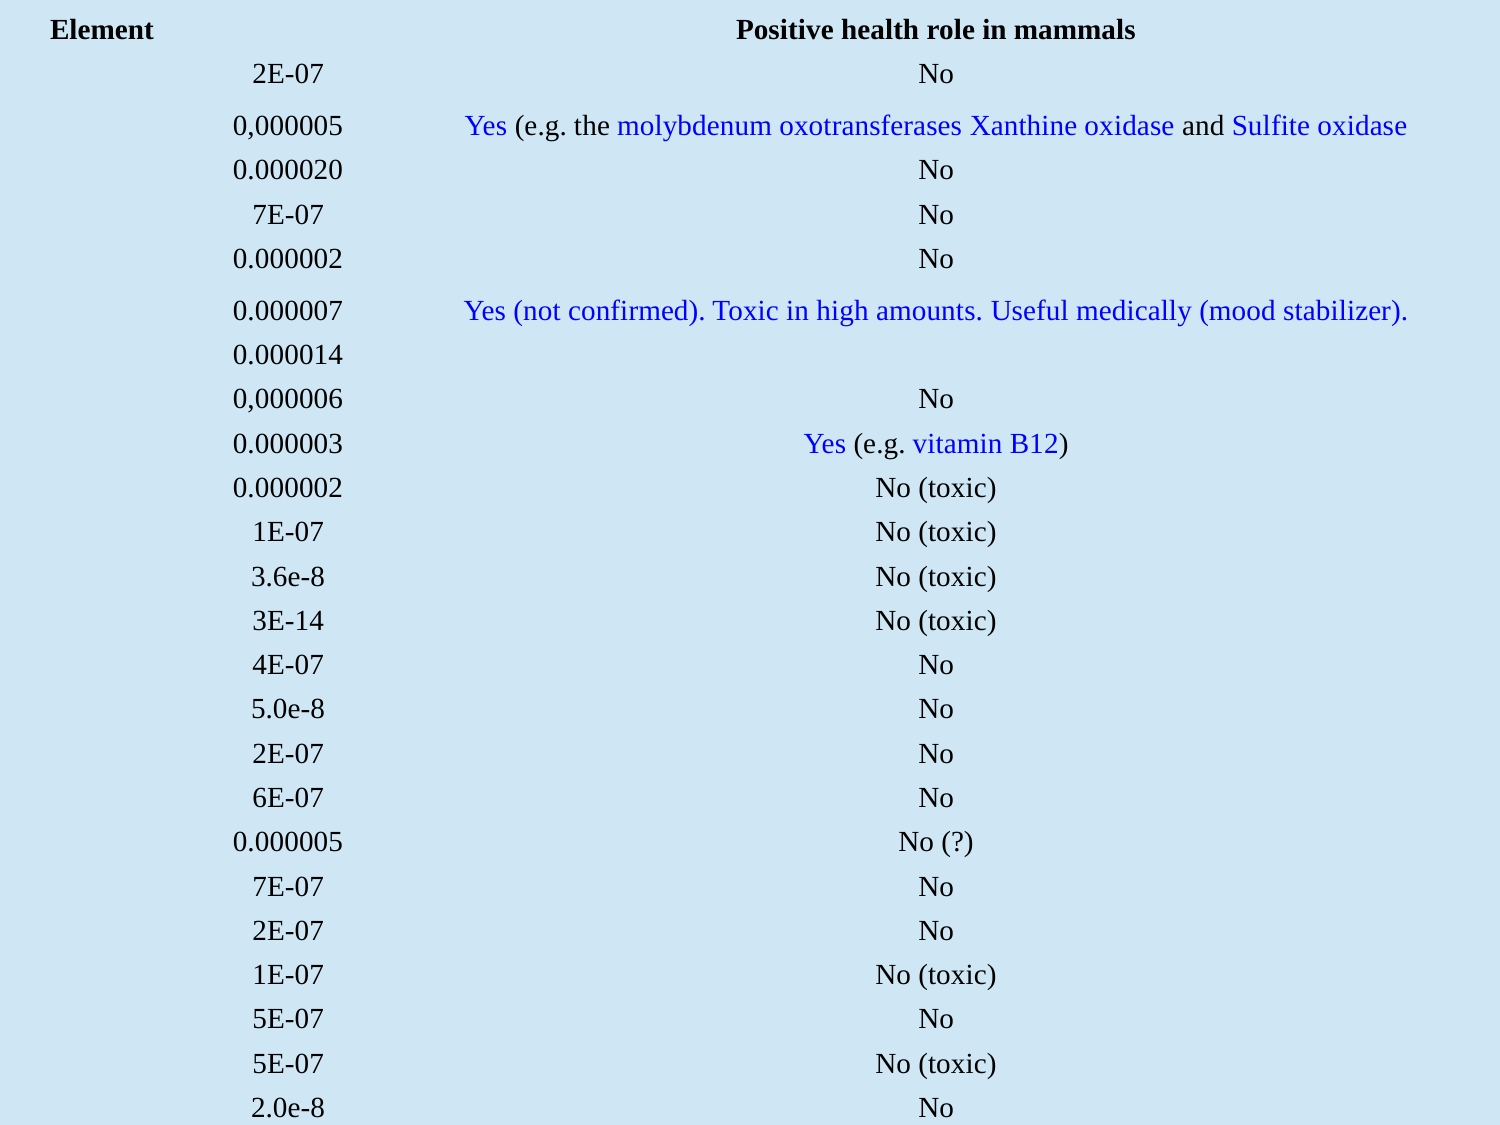

| Element | | Positive health role in mammals |
| --- | --- | --- |
| | 2E-07 | No |
| | 0,000005 | Yes (e.g. the molybdenum oxotransferases Xanthine oxidase and Sulfite oxidase |
| | 0.000020 | No |
| | 7E-07 | No |
| | 0.000002 | No |
| | 0.000007 | Yes (not confirmed). Toxic in high amounts. Useful medically (mood stabilizer). |
| | 0.000014 | |
| | 0,000006 | No |
| | 0.000003 | Yes (e.g. vitamin B12) |
| | 0.000002 | No (toxic) |
| | 1E-07 | No (toxic) |
| | 3.6e-8 | No (toxic) |
| | 3E-14 | No (toxic) |
| | 4E-07 | No |
| | 5.0e-8 | No |
| | 2E-07 | No |
| | 6E-07 | No |
| | 0.000005 | No (?) |
| | 7E-07 | No |
| | 2E-07 | No |
| | 1E-07 | No (toxic) |
| | 5E-07 | No |
| | 5E-07 | No (toxic) |
| | 2.0e-8 | No |